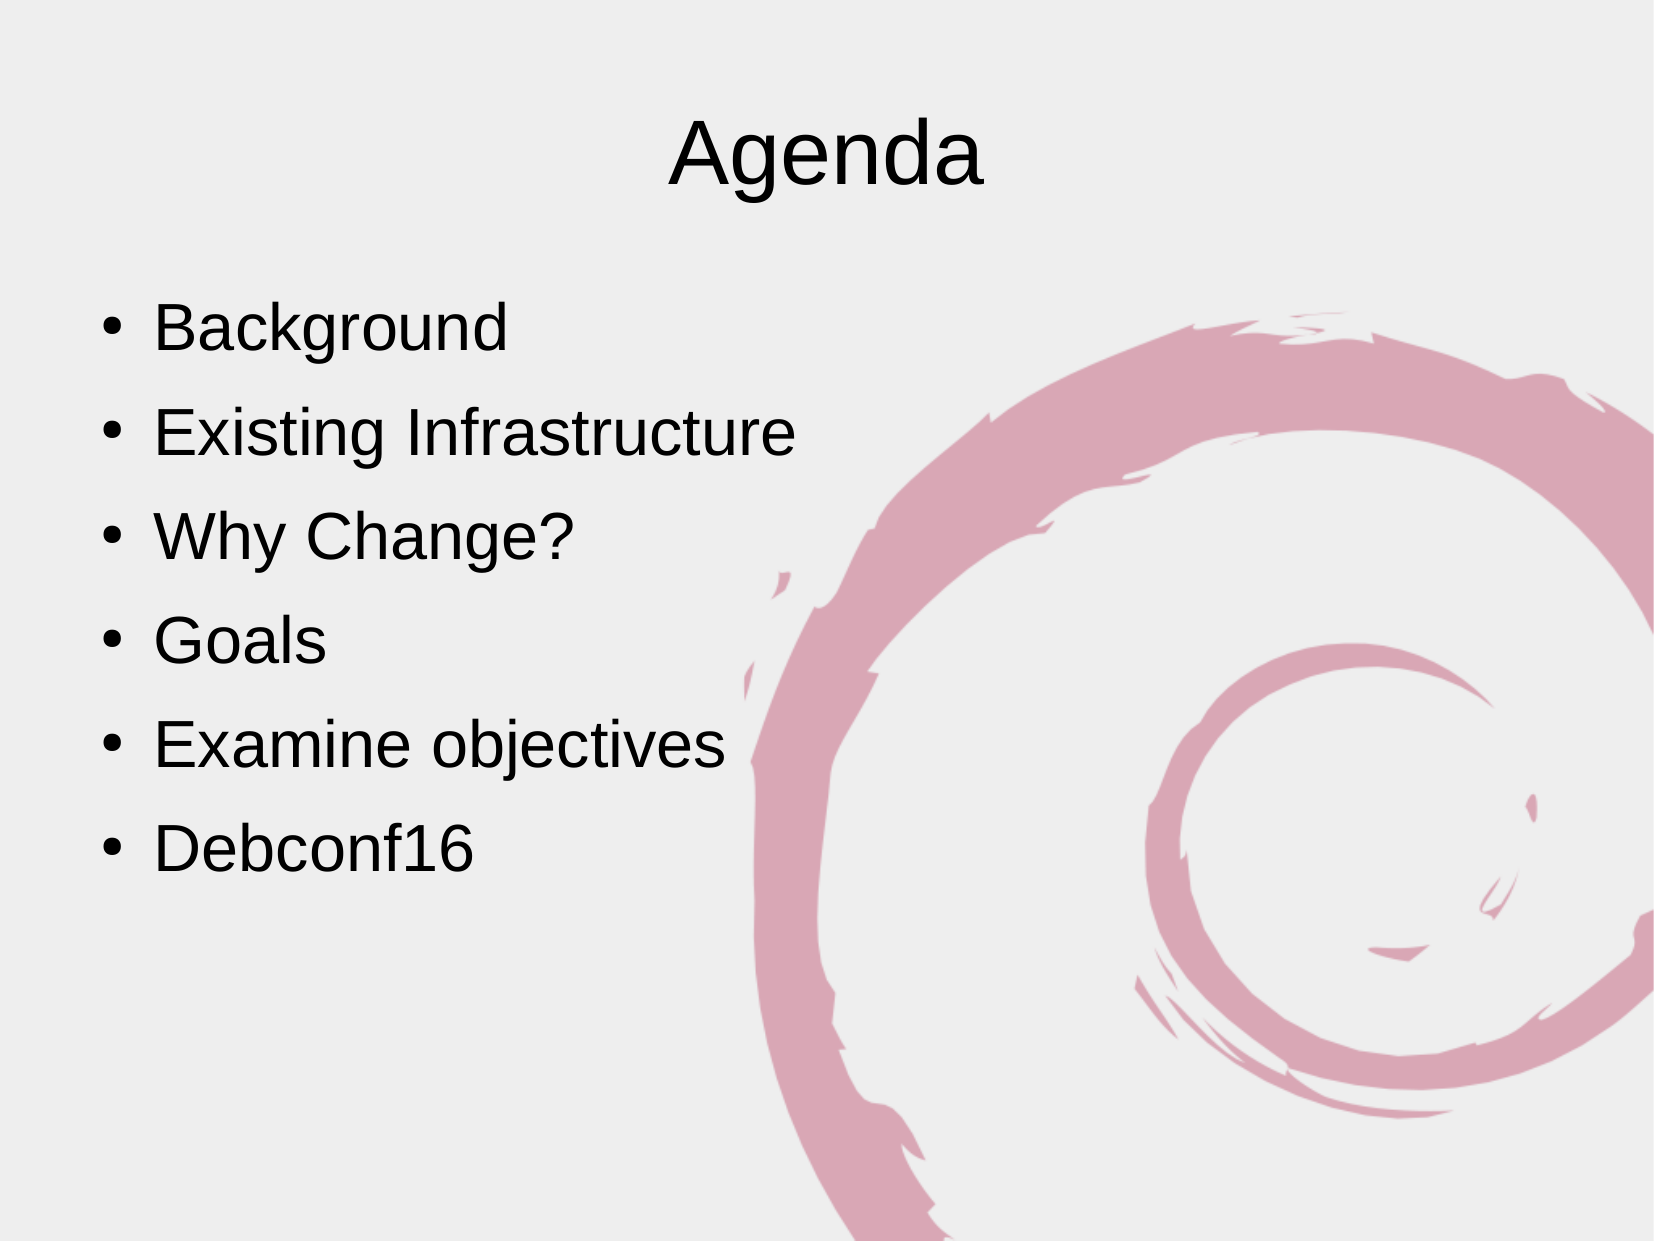

# Agenda
Background
Existing Infrastructure
Why Change?
Goals
Examine objectives
Debconf16